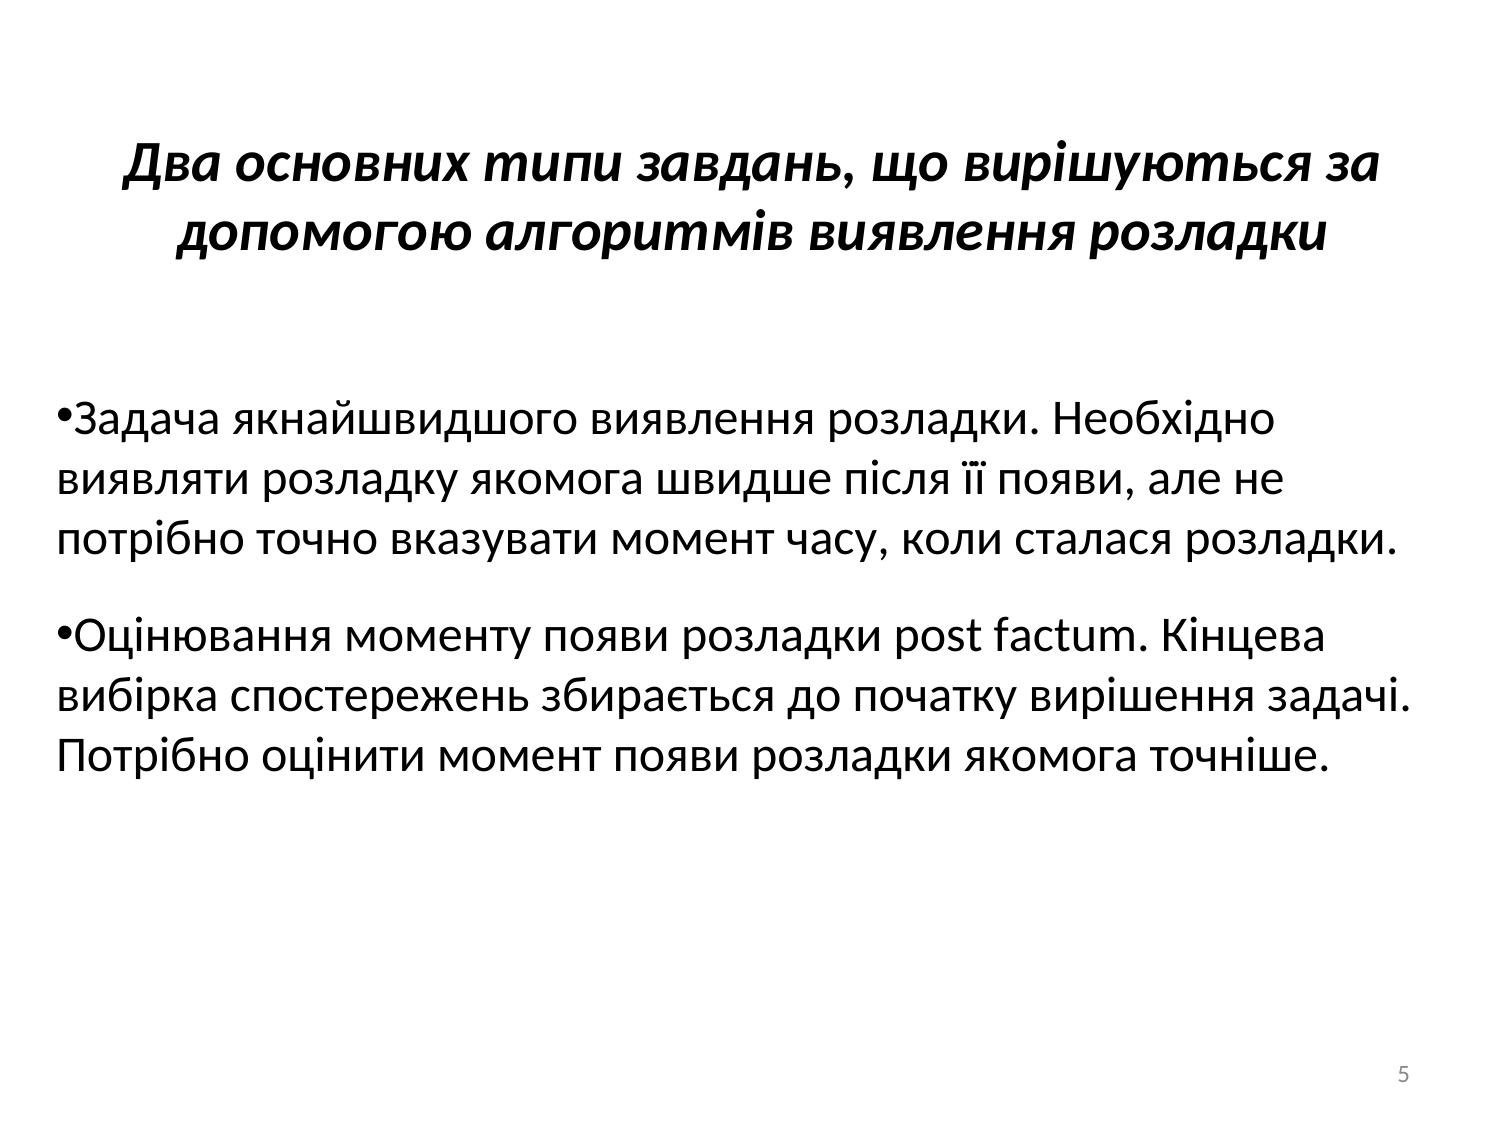

# Два основних типи завдань, що вирішуються за допомогою алгоритмів виявлення розладки
Задача якнайшвидшого виявлення розладки. Необхідно виявляти розладку якомога швидше після її появи, але не потрібно точно вказувати момент часу, коли сталася розладки.
Оцінювання моменту появи розладки post factum. Кінцева вибірка спостережень збирається до початку вирішення задачі. Потрібно оцінити момент появи розладки якомога точніше.